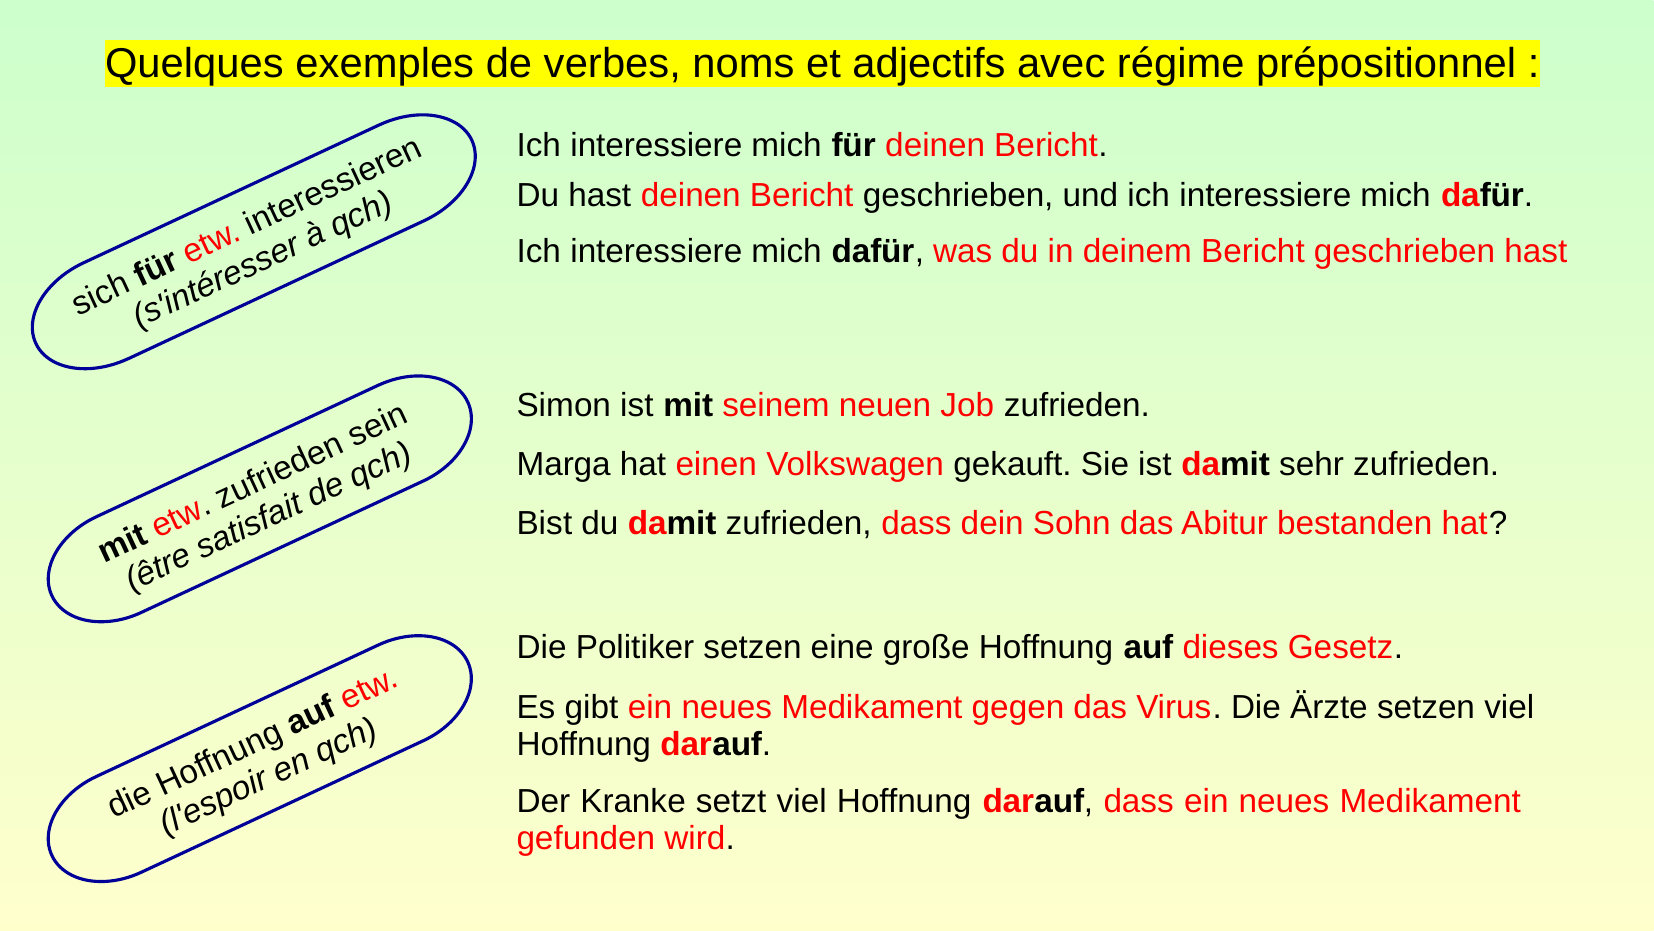

Quelques exemples de verbes, noms et adjectifs avec régime prépositionnel :
Ich interessiere mich für deinen Bericht.
Du hast deinen Bericht geschrieben, und ich interessiere mich dafür.
sich für etw. interessieren
(s'intéresser à qch)
Ich interessiere mich dafür, was du in deinem Bericht geschrieben hast
Simon ist mit seinem neuen Job zufrieden.
Marga hat einen Volkswagen gekauft. Sie ist damit sehr zufrieden.
mit etw. zufrieden sein
(être satisfait de qch)
Bist du damit zufrieden, dass dein Sohn das Abitur bestanden hat?
Die Politiker setzen eine große Hoffnung auf dieses Gesetz.
Es gibt ein neues Medikament gegen das Virus. Die Ärzte setzen viel Hoffnung darauf.
die Hoffnung auf etw.
(l'espoir en qch)
Der Kranke setzt viel Hoffnung darauf, dass ein neues Medikament gefunden wird.